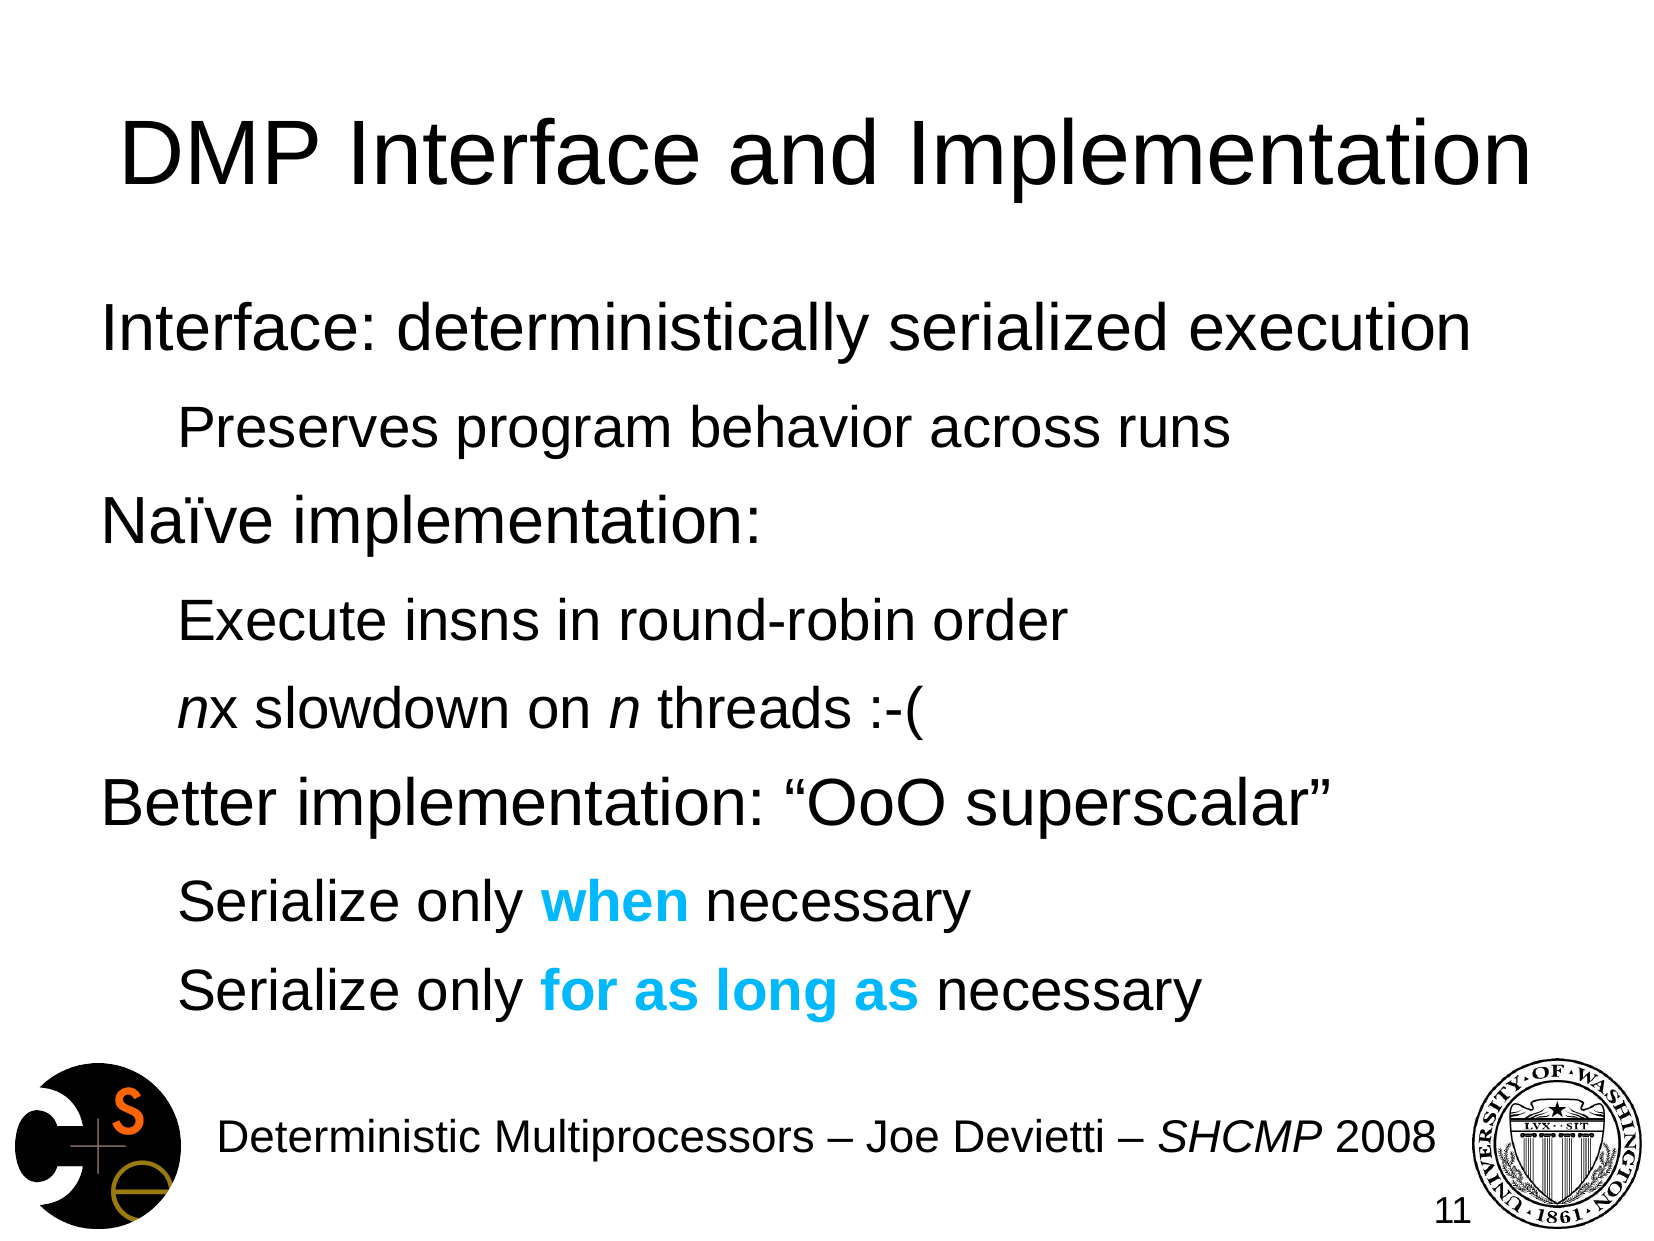

# DMP Interface and Implementation
Interface: deterministically serialized execution
Preserves program behavior across runs
Naïve implementation:
Execute insns in round-robin order
nx slowdown on n threads :-(
Better implementation: “OoO superscalar”
Serialize only when necessary
Serialize only for as long as necessary
11